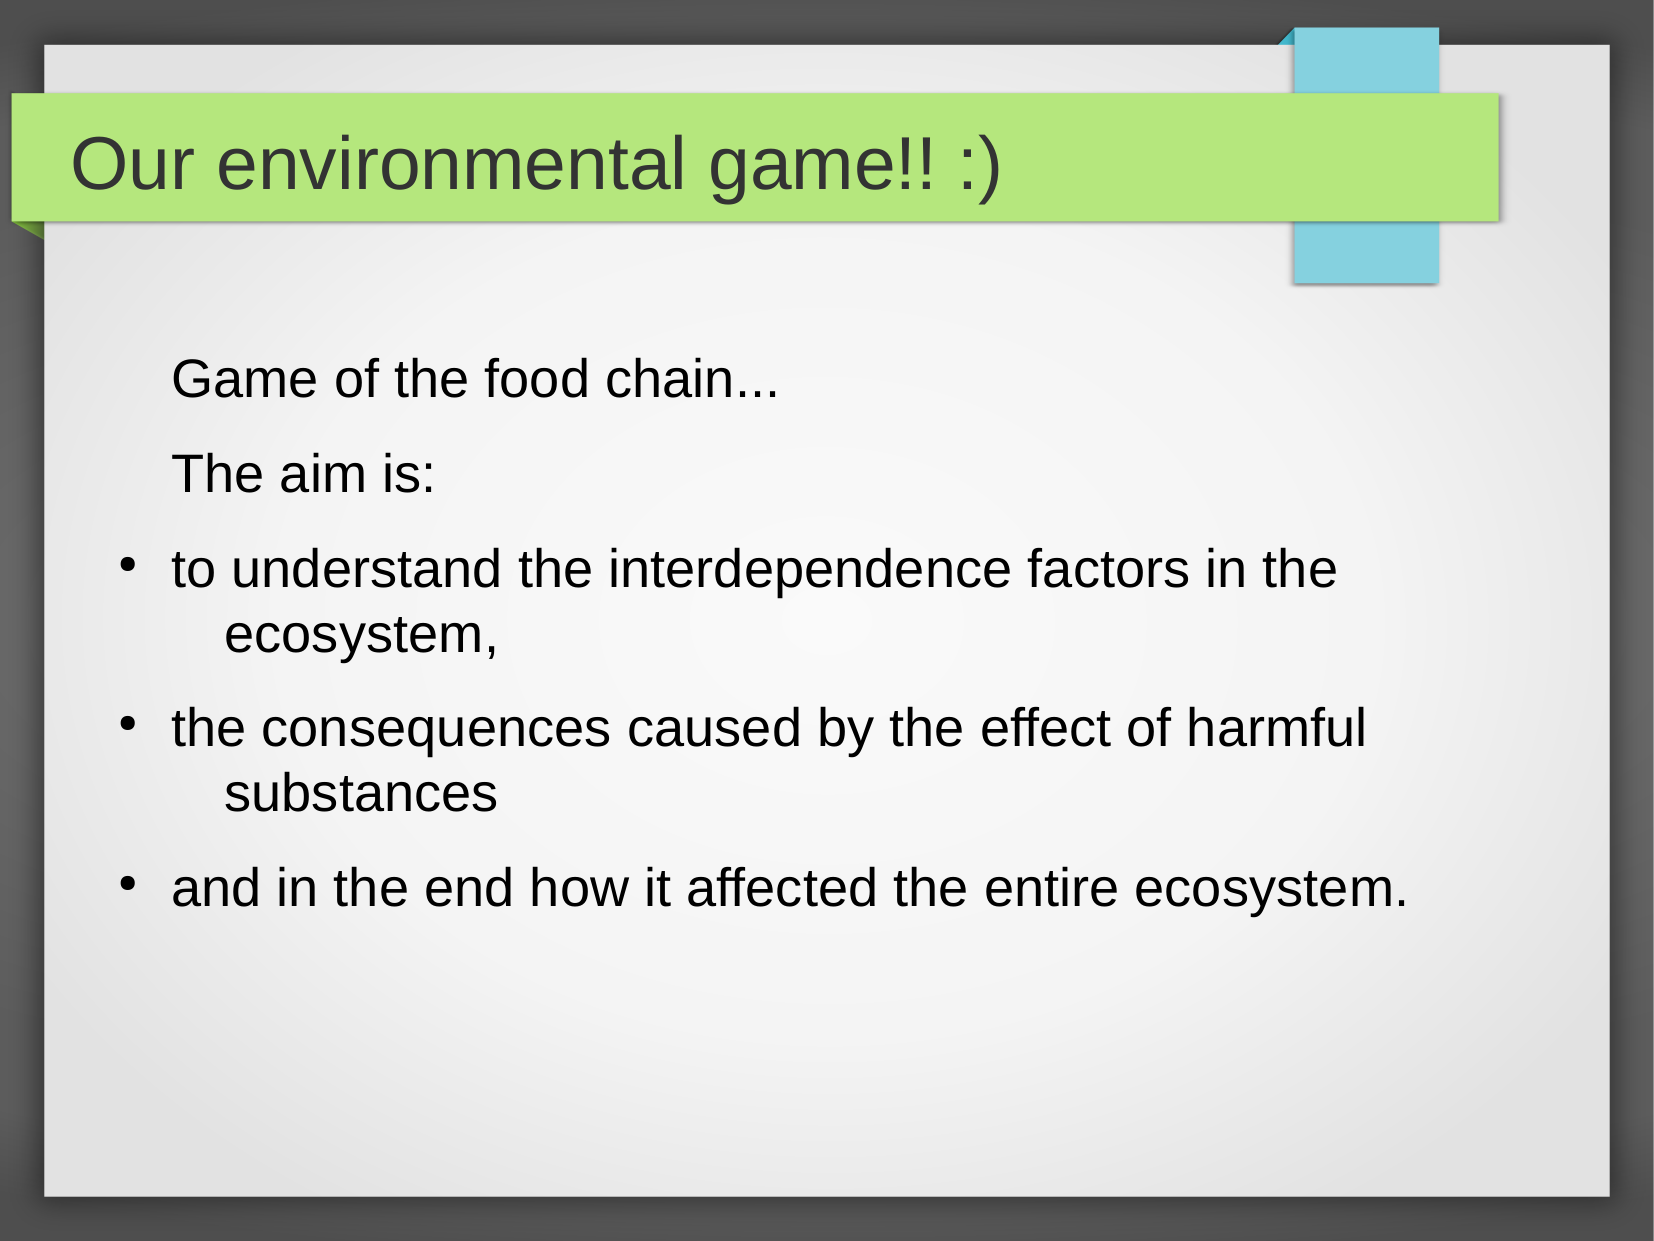

# Our environmental game!! :)
Game of the food chain...
The aim is:
to understand the interdependence factors in the ecosystem,
the consequences caused by the effect of harmful substances
and in the end how it affected the entire ecosystem.